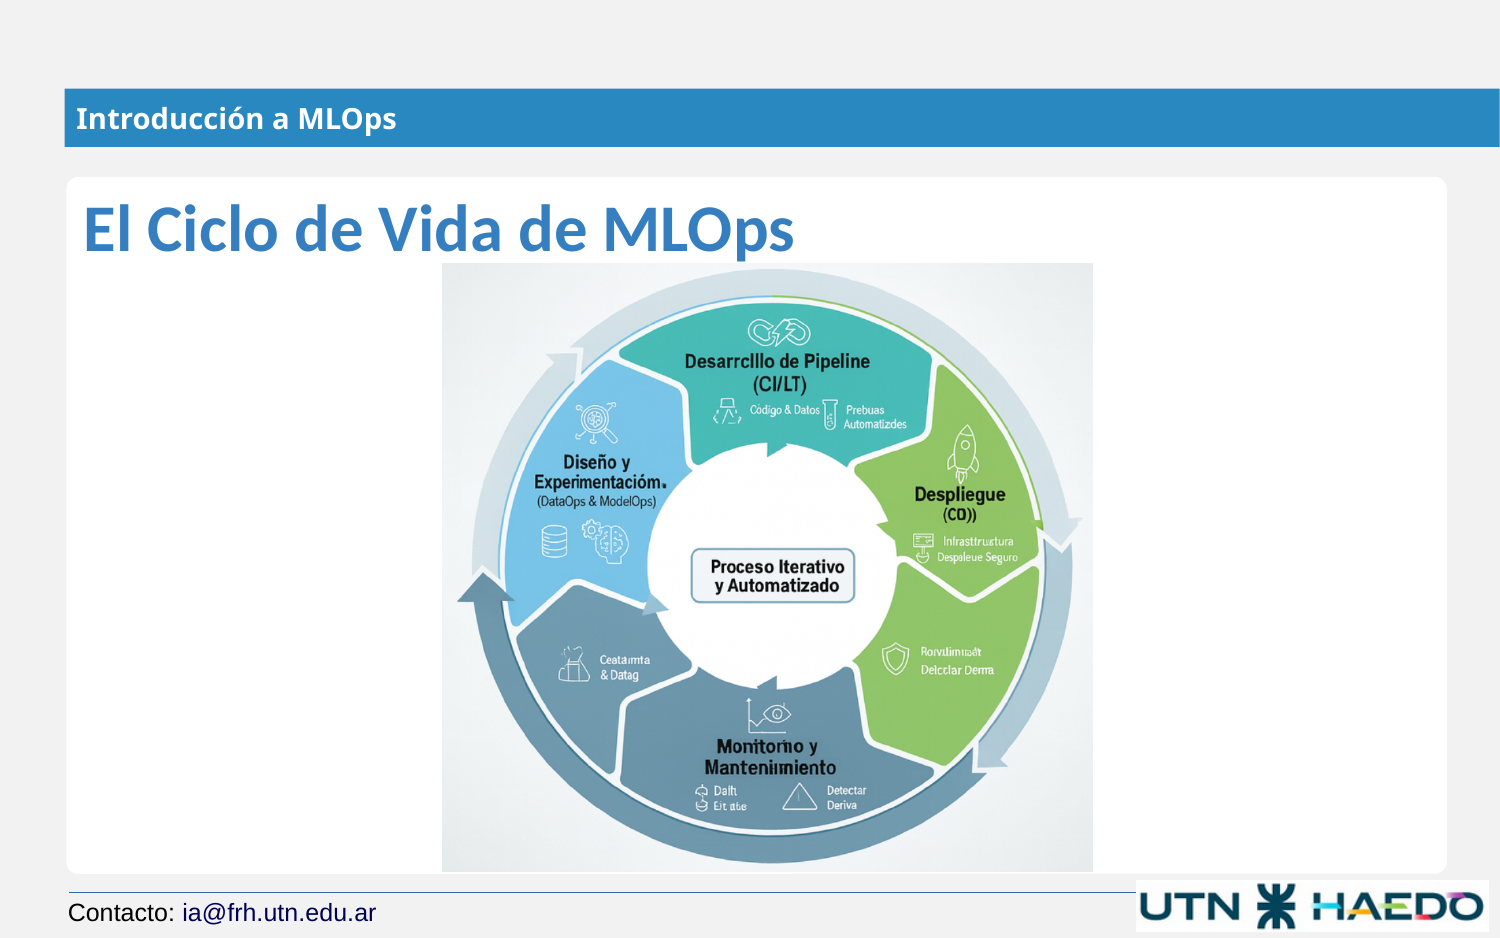

Introducción a MLOps
El Ciclo de Vida de MLOps